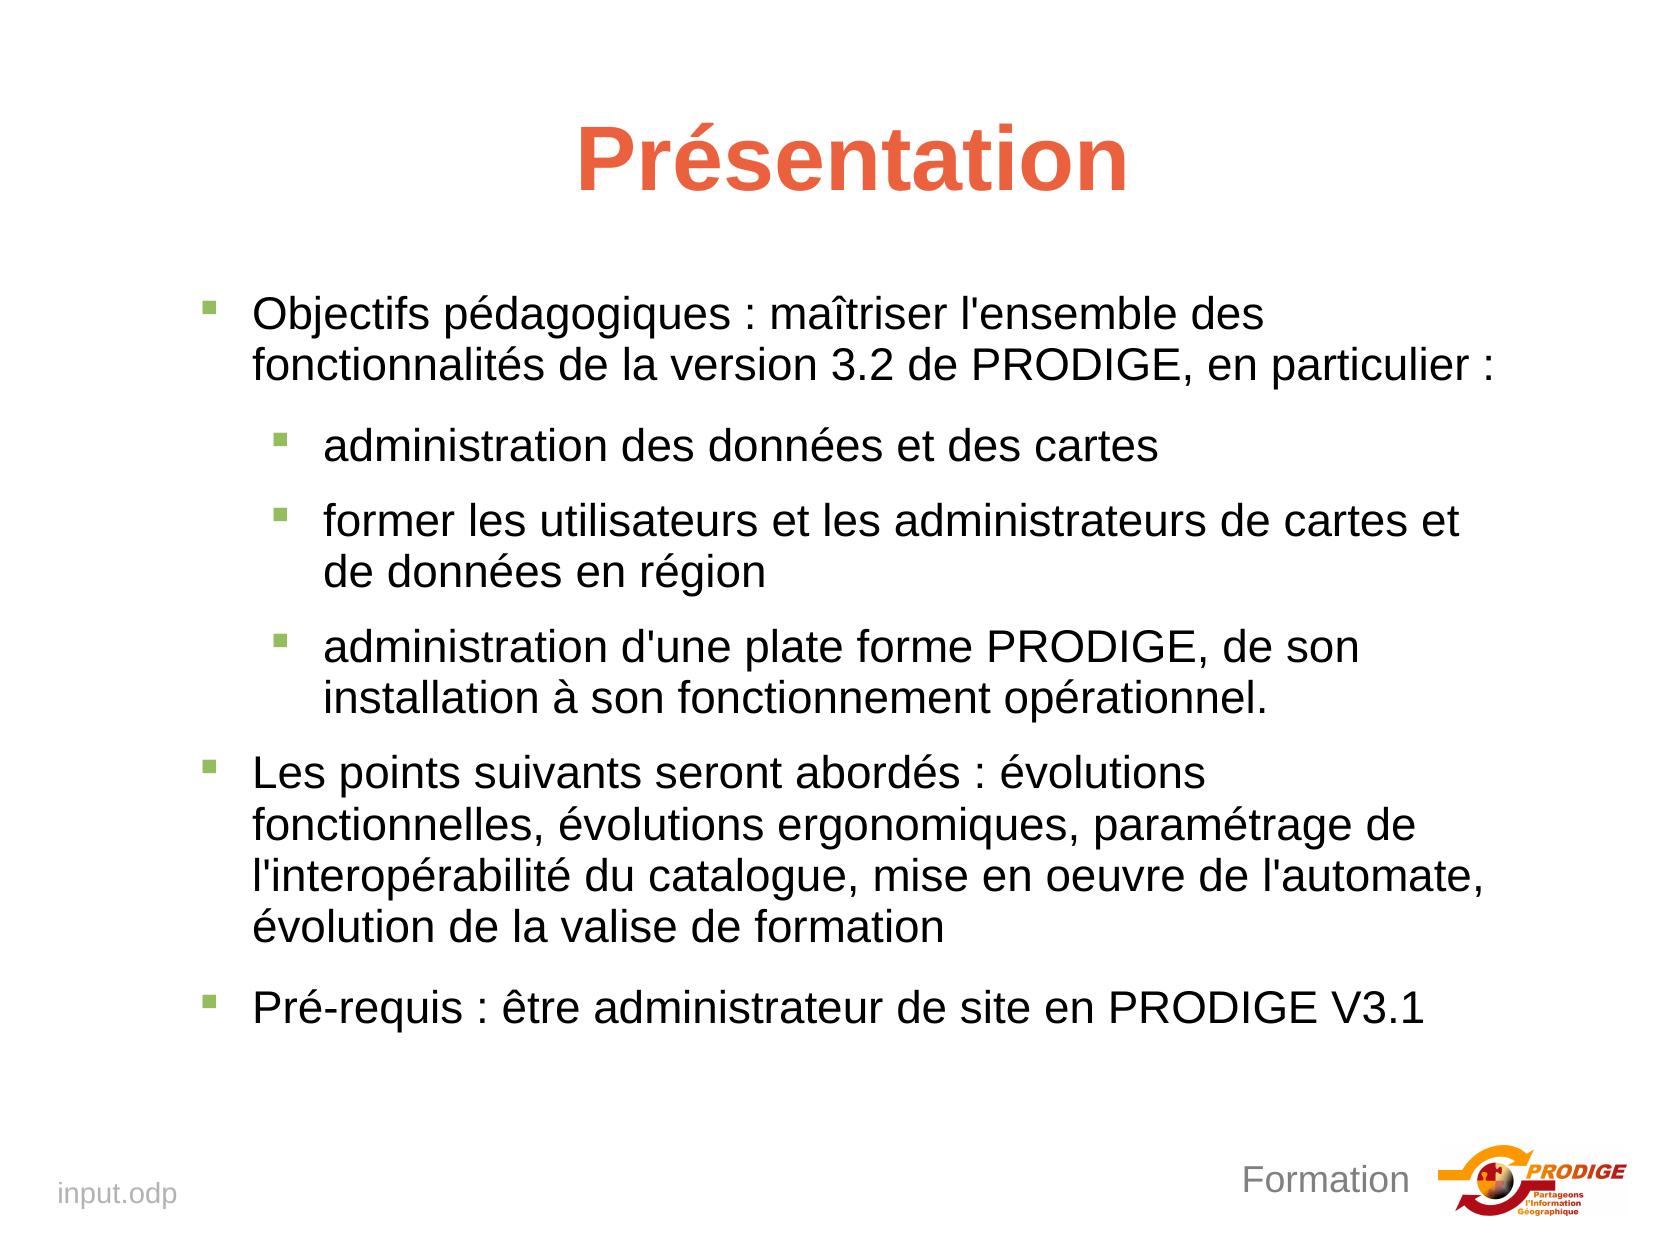

# Présentation
Objectifs pédagogiques : maîtriser l'ensemble des fonctionnalités de la version 3.2 de PRODIGE, en particulier :
administration des données et des cartes
former les utilisateurs et les administrateurs de cartes et de données en région
administration d'une plate forme PRODIGE, de son installation à son fonctionnement opérationnel.
Les points suivants seront abordés : évolutions fonctionnelles, évolutions ergonomiques, paramétrage de l'interopérabilité du catalogue, mise en oeuvre de l'automate, évolution de la valise de formation
Pré-requis : être administrateur de site en PRODIGE V3.1